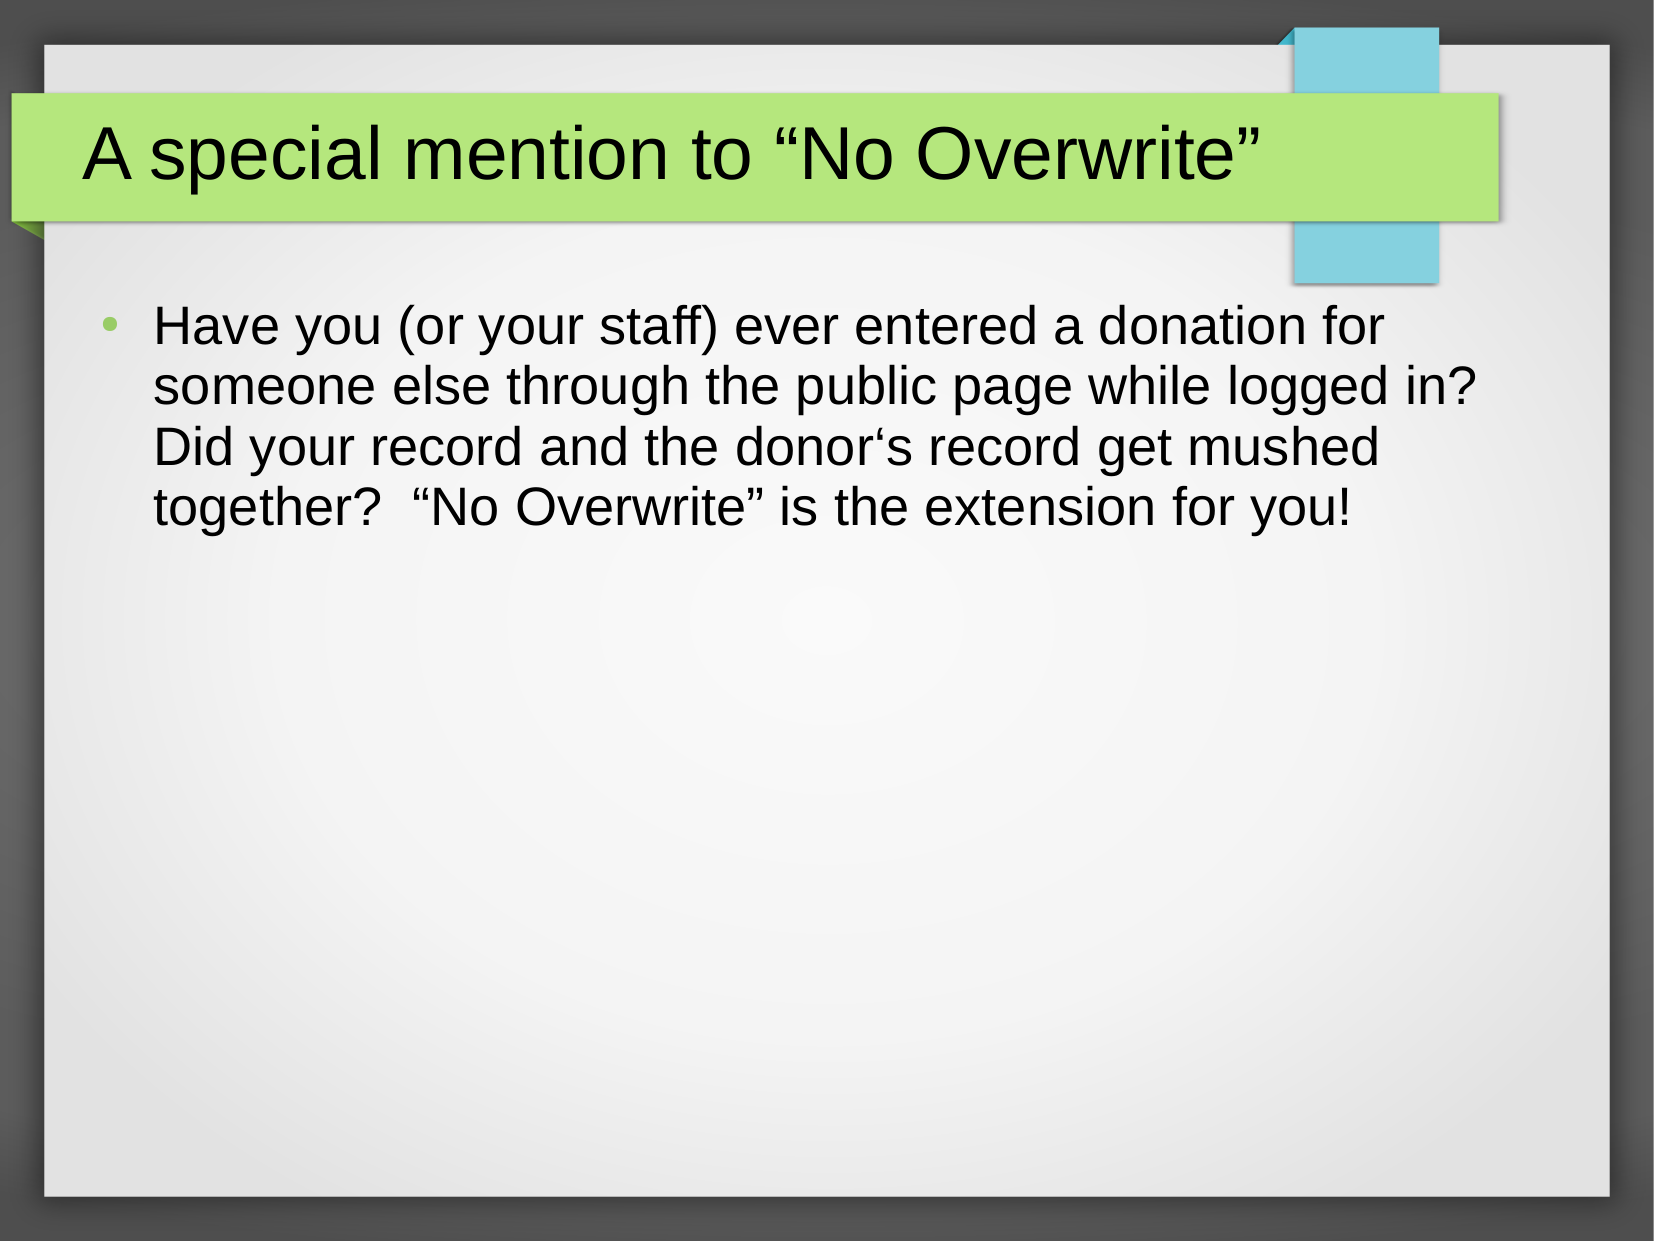

# A special mention to “No Overwrite”
Have you (or your staff) ever entered a donation for someone else through the public page while logged in? Did your record and the donor‘s record get mushed together? “No Overwrite” is the extension for you!